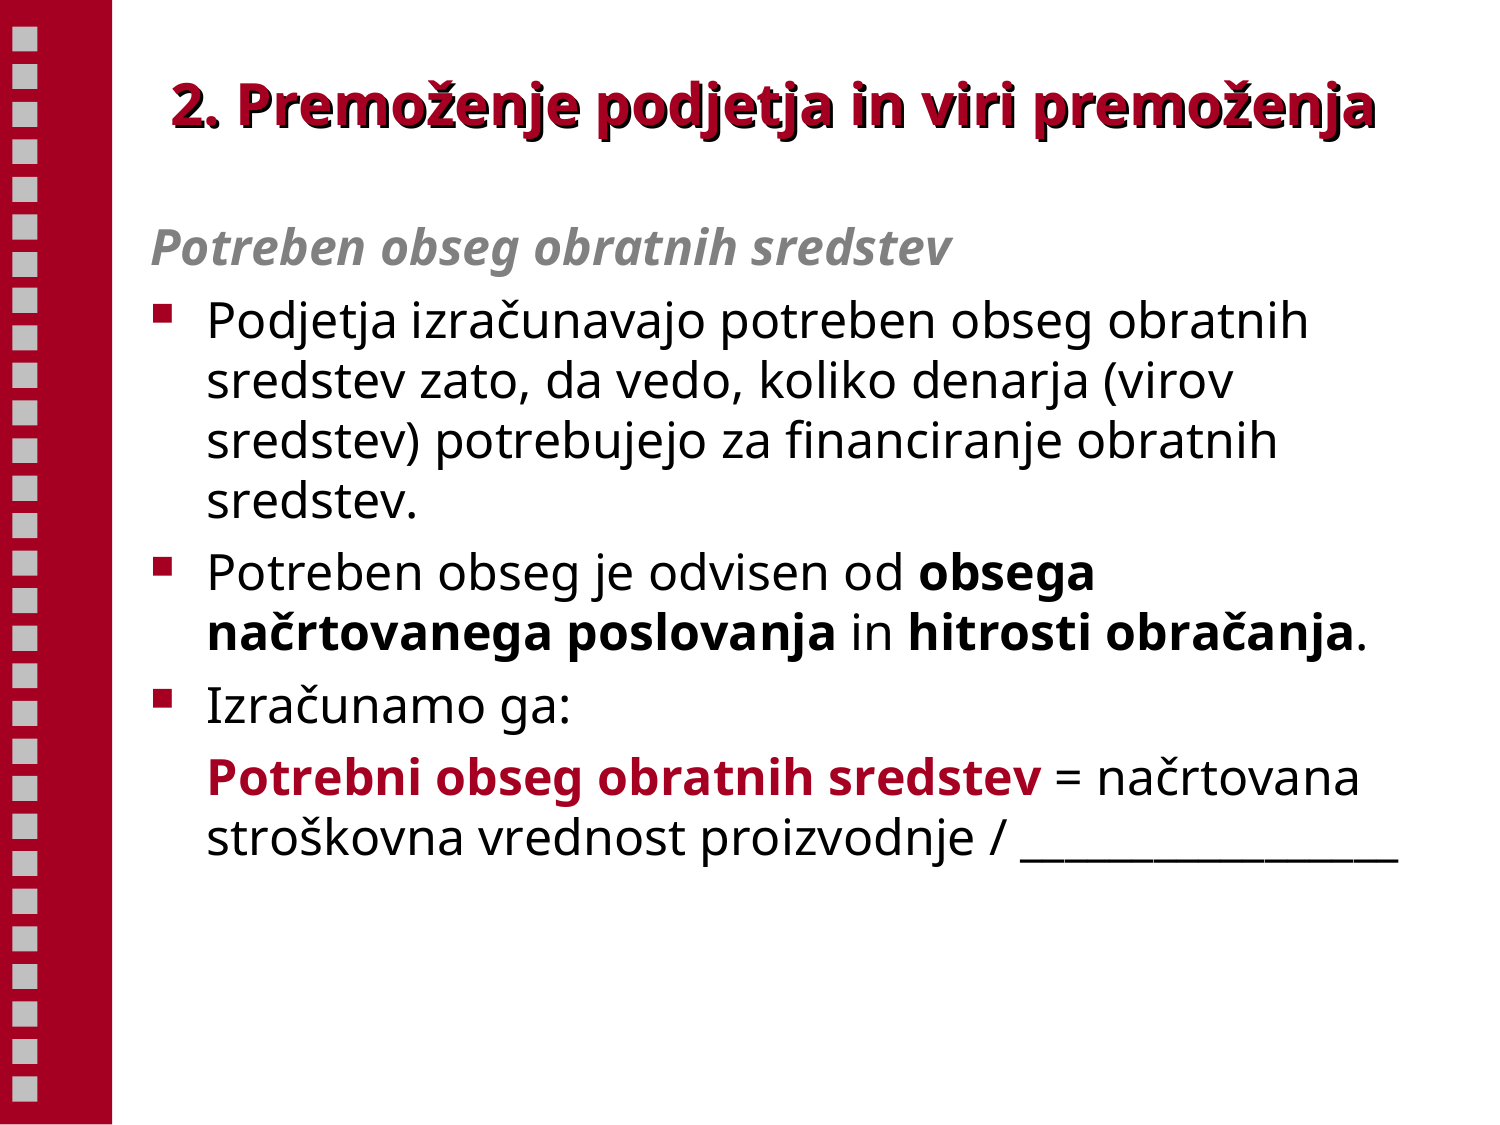

2. Premoženje podjetja in viri premoženja
# Potreben obseg obratnih sredstev
Podjetja izračunavajo potreben obseg obratnih sredstev zato, da vedo, koliko denarja (virov sredstev) potrebujejo za financiranje obratnih sredstev.
Potreben obseg je odvisen od obsega načrtovanega poslovanja in hitrosti obračanja.
Izračunamo ga:
	Potrebni obseg obratnih sredstev = načrtovana stroškovna vrednost proizvodnje / _________________